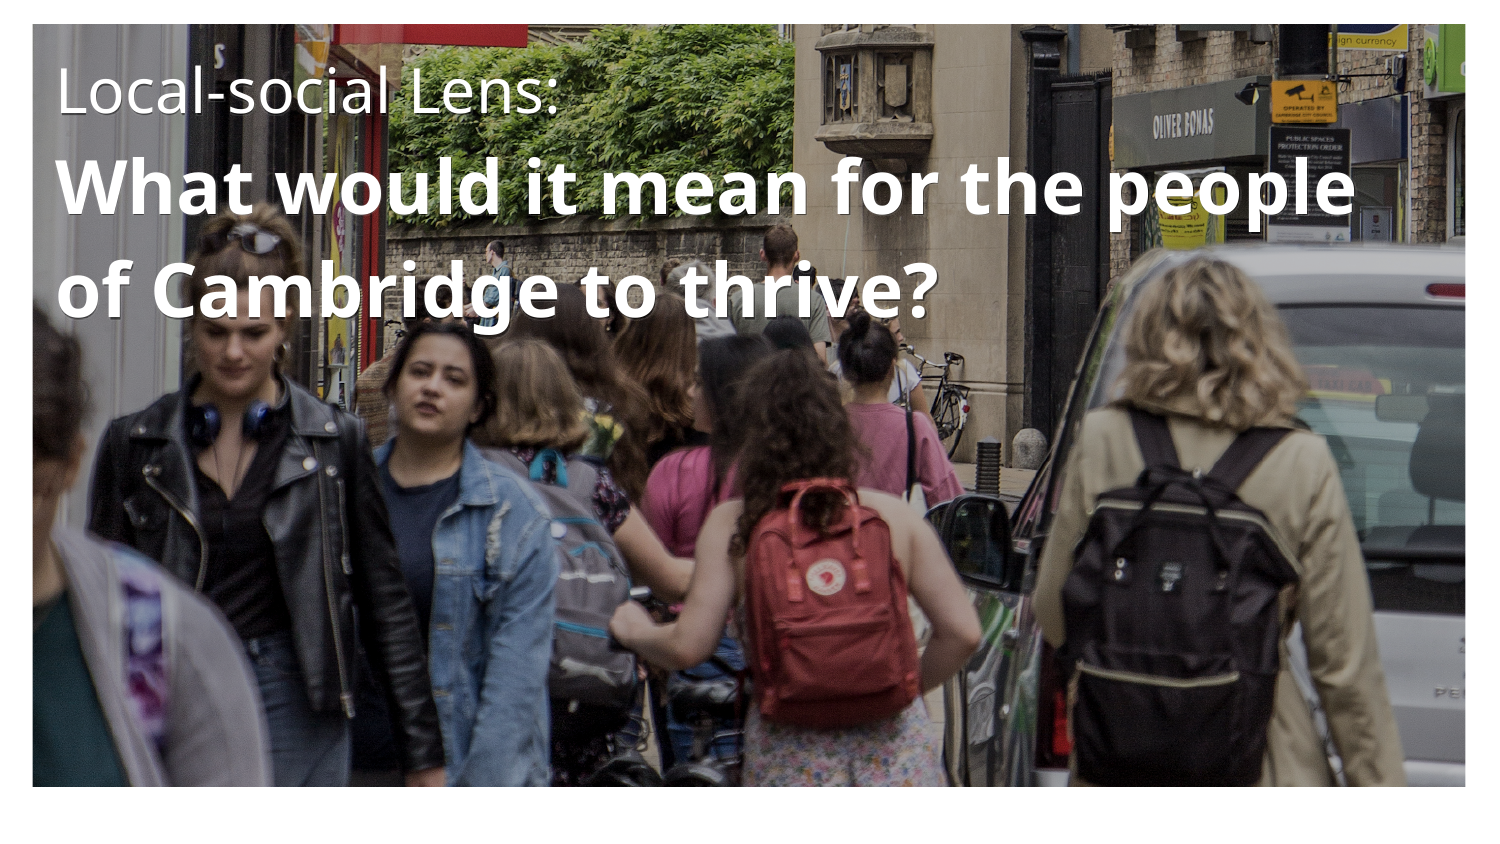

Local-social Lens:
What would it mean for the people of Cambridge to thrive?